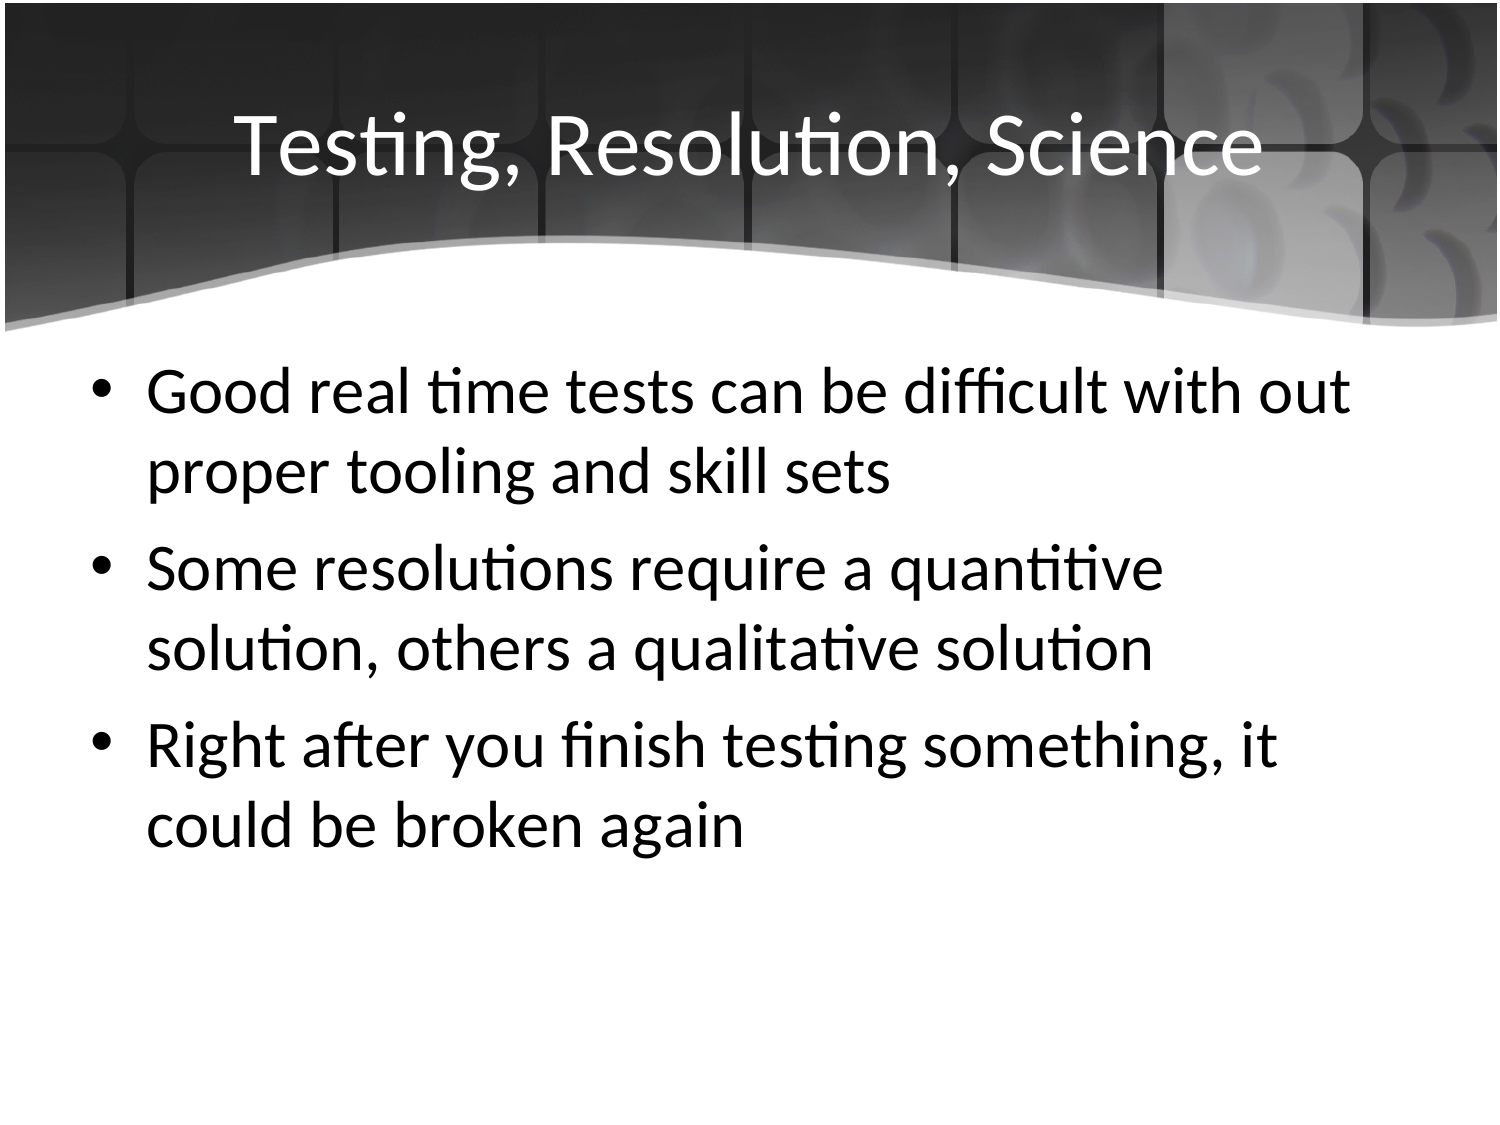

# Testing, Resolution, Science
Good real time tests can be difficult with out proper tooling and skill sets
Some resolutions require a quantitive solution, others a qualitative solution
Right after you finish testing something, it could be broken again